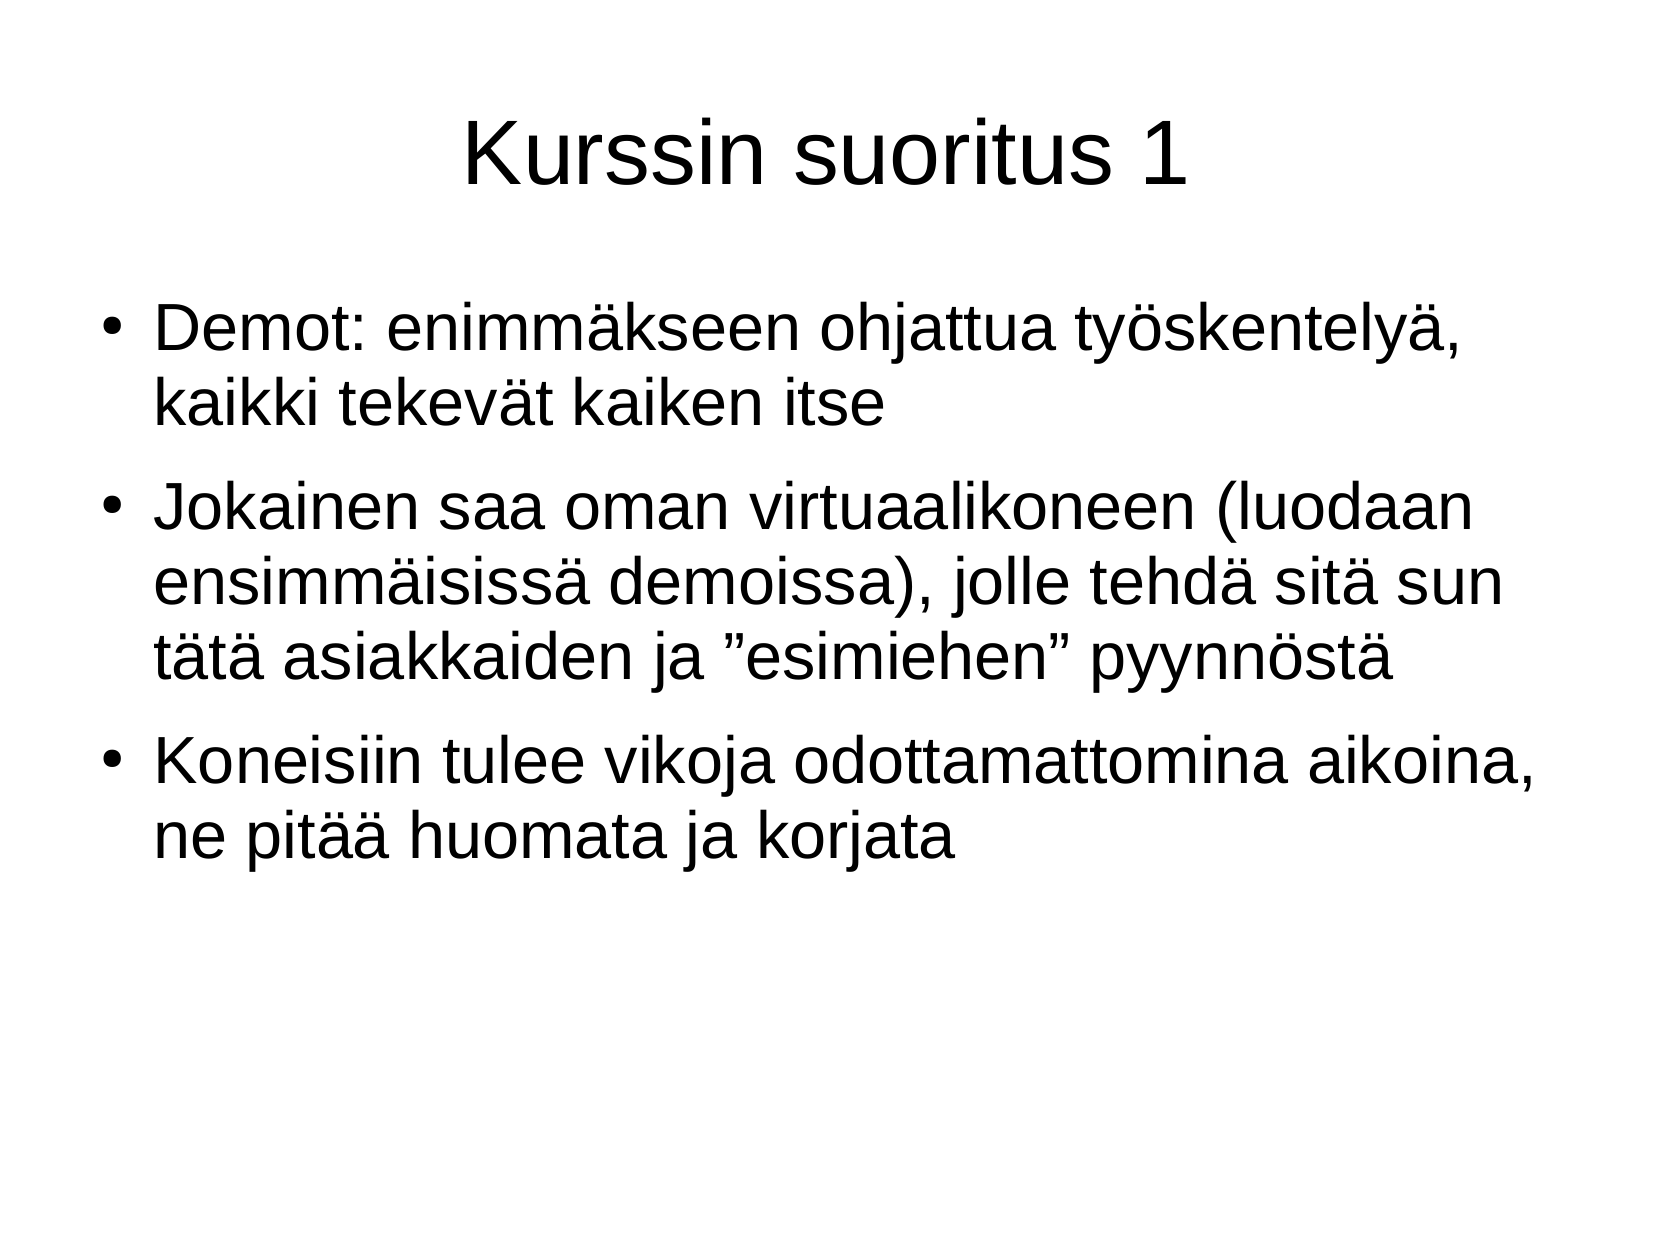

# Kurssin suoritus 1
Demot: enimmäkseen ohjattua työskentelyä, kaikki tekevät kaiken itse
Jokainen saa oman virtuaalikoneen (luodaan ensimmäisissä demoissa), jolle tehdä sitä sun tätä asiakkaiden ja ”esimiehen” pyynnöstä
Koneisiin tulee vikoja odottamattomina aikoina, ne pitää huomata ja korjata